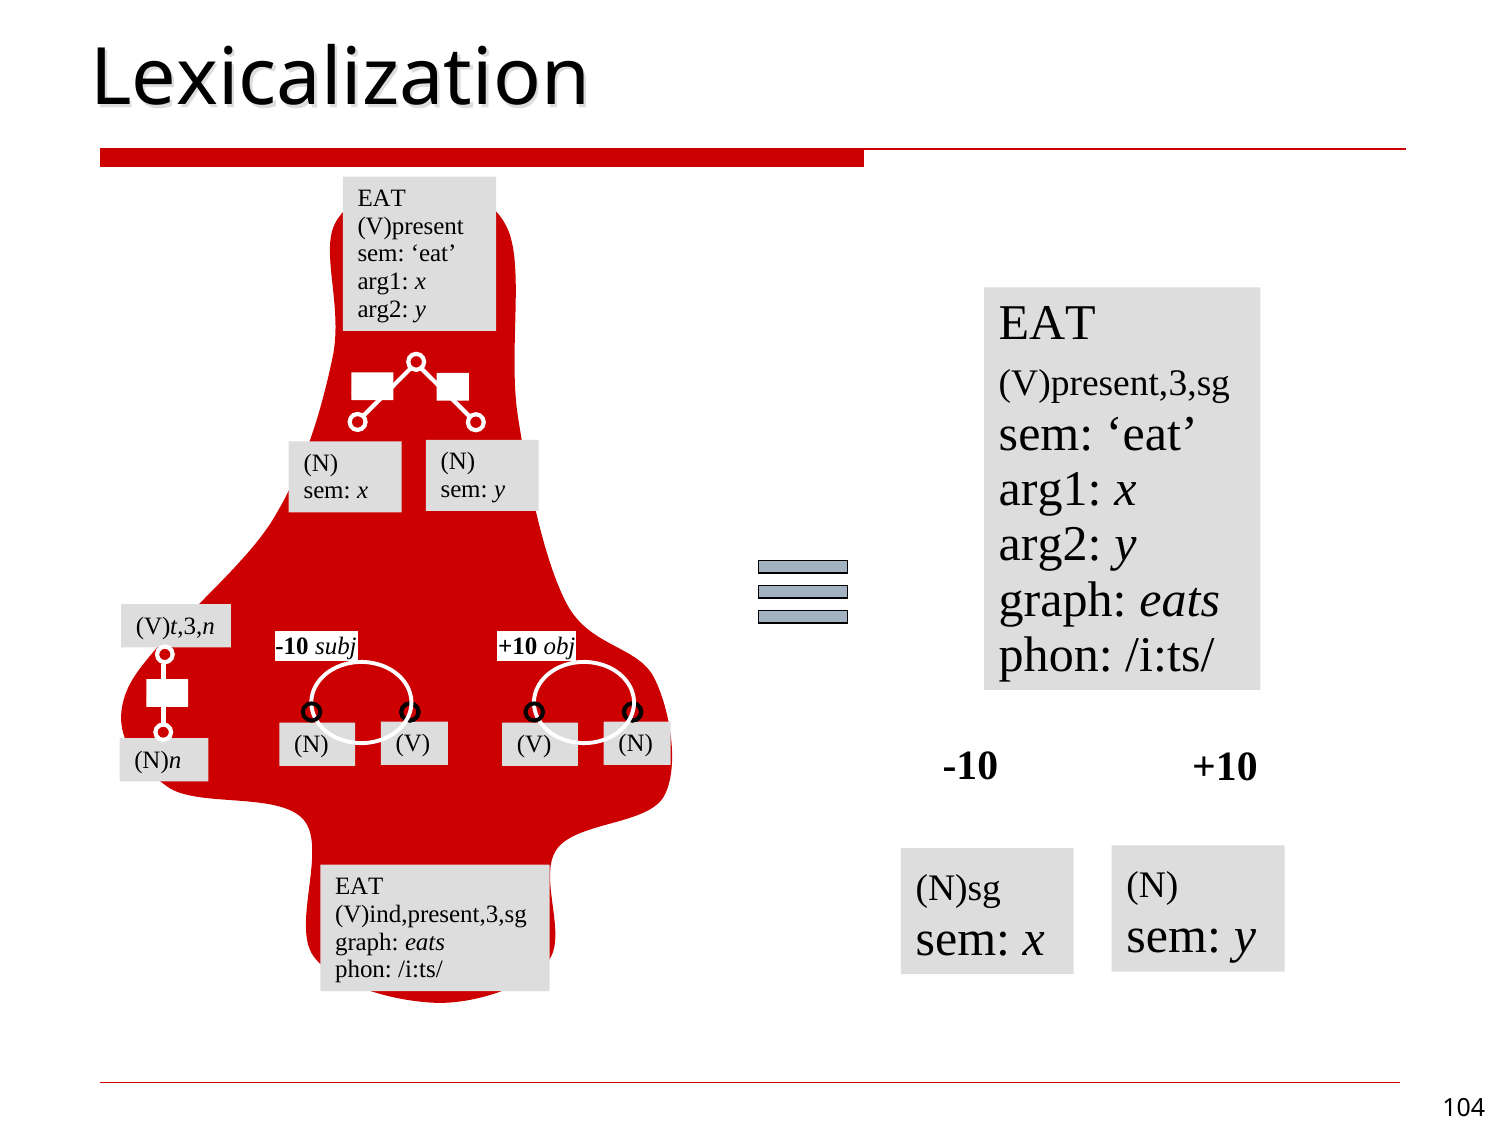

Lexicalization
EAT
(V)present
sem: ‘eat’
arg1: x
arg2: y
subj
obj
(N)
sem: y
(N)
sem: x
(V)t,3,n
-10 subj
+10 obj
subj
(V)
(N)
(N)
(V)
(N)n
EAT
(V)ind,present,3,sg
graph: eats
phon: /i:ts/
EAT
(V)present,3,sg
sem: ‘eat’
arg1: x
arg2: y
graph: eats
phon: /i:ts/
-10 subj
obj +10
(N)
sem: y
(N)sg
sem: x
104